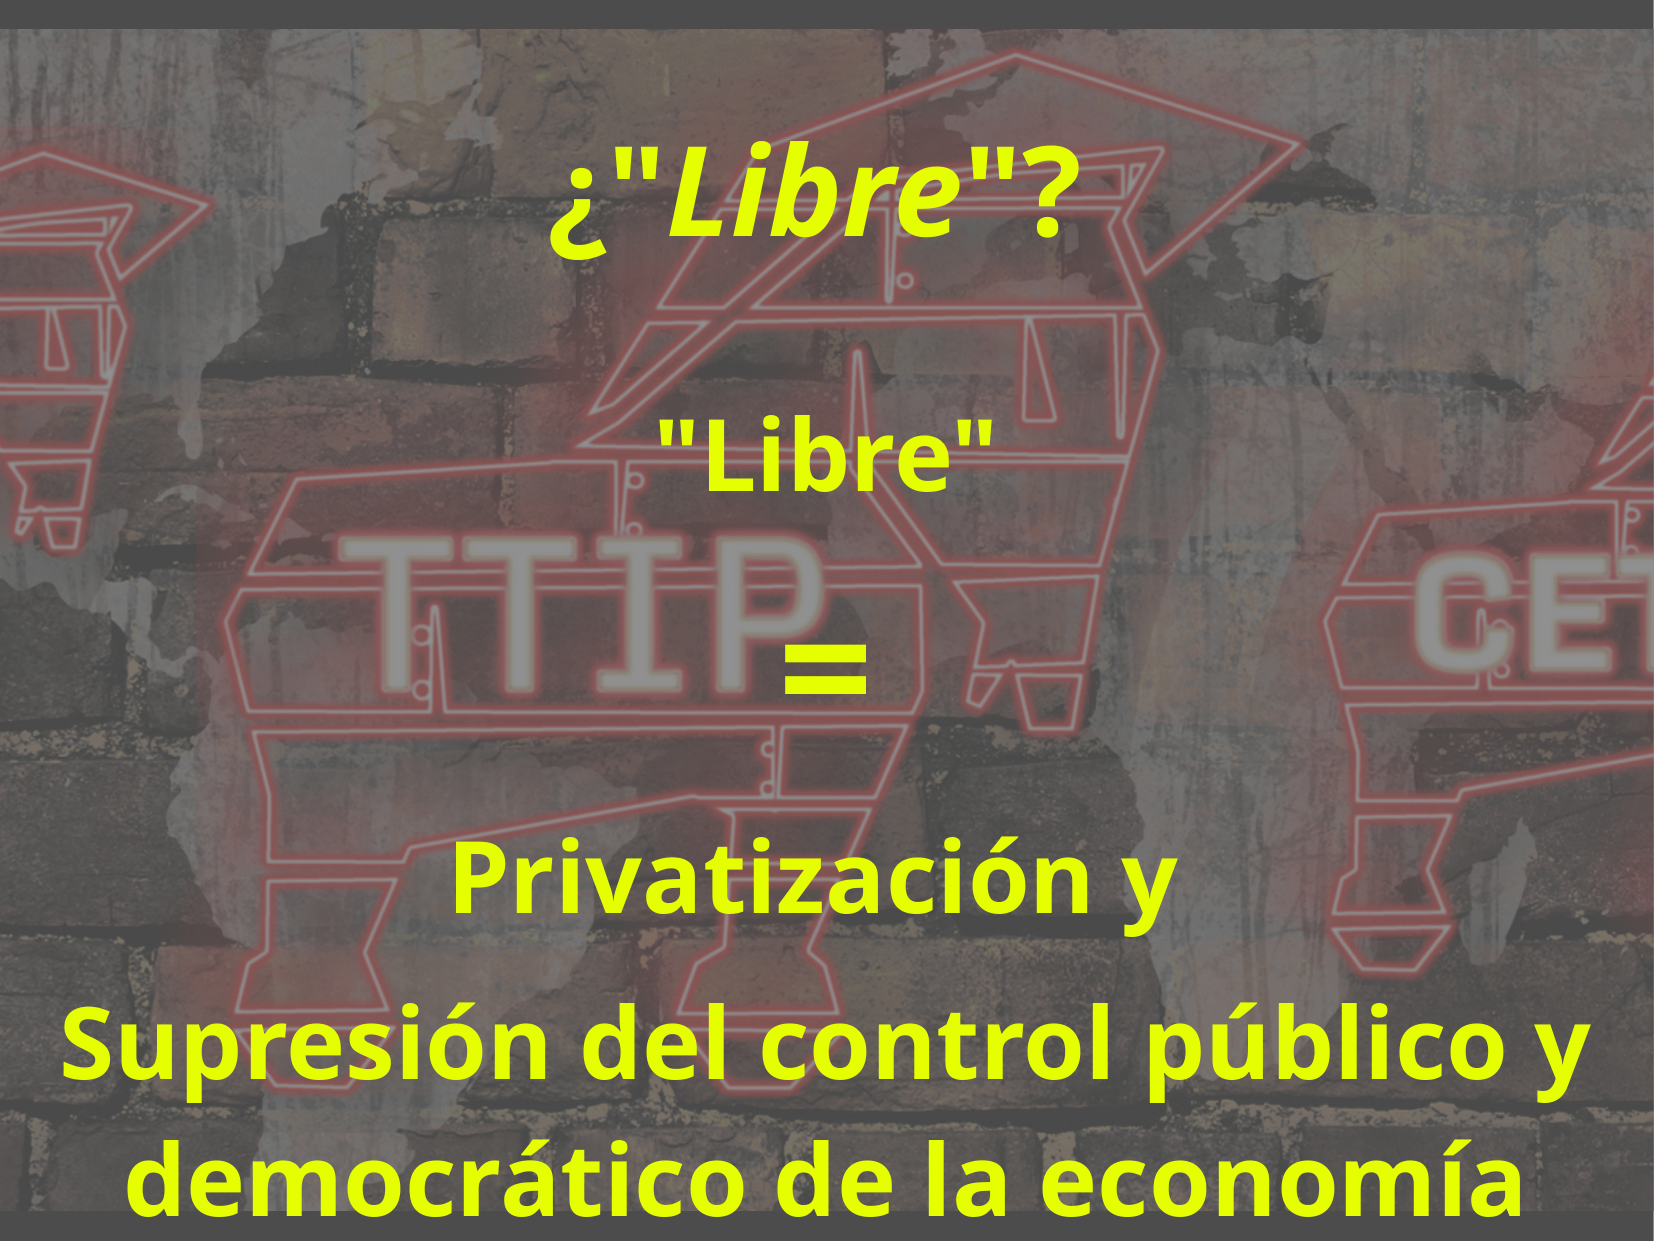

# ¿"Libre"?
"Libre"
=
Privatización y
Supresión del control público y democrático de la economía